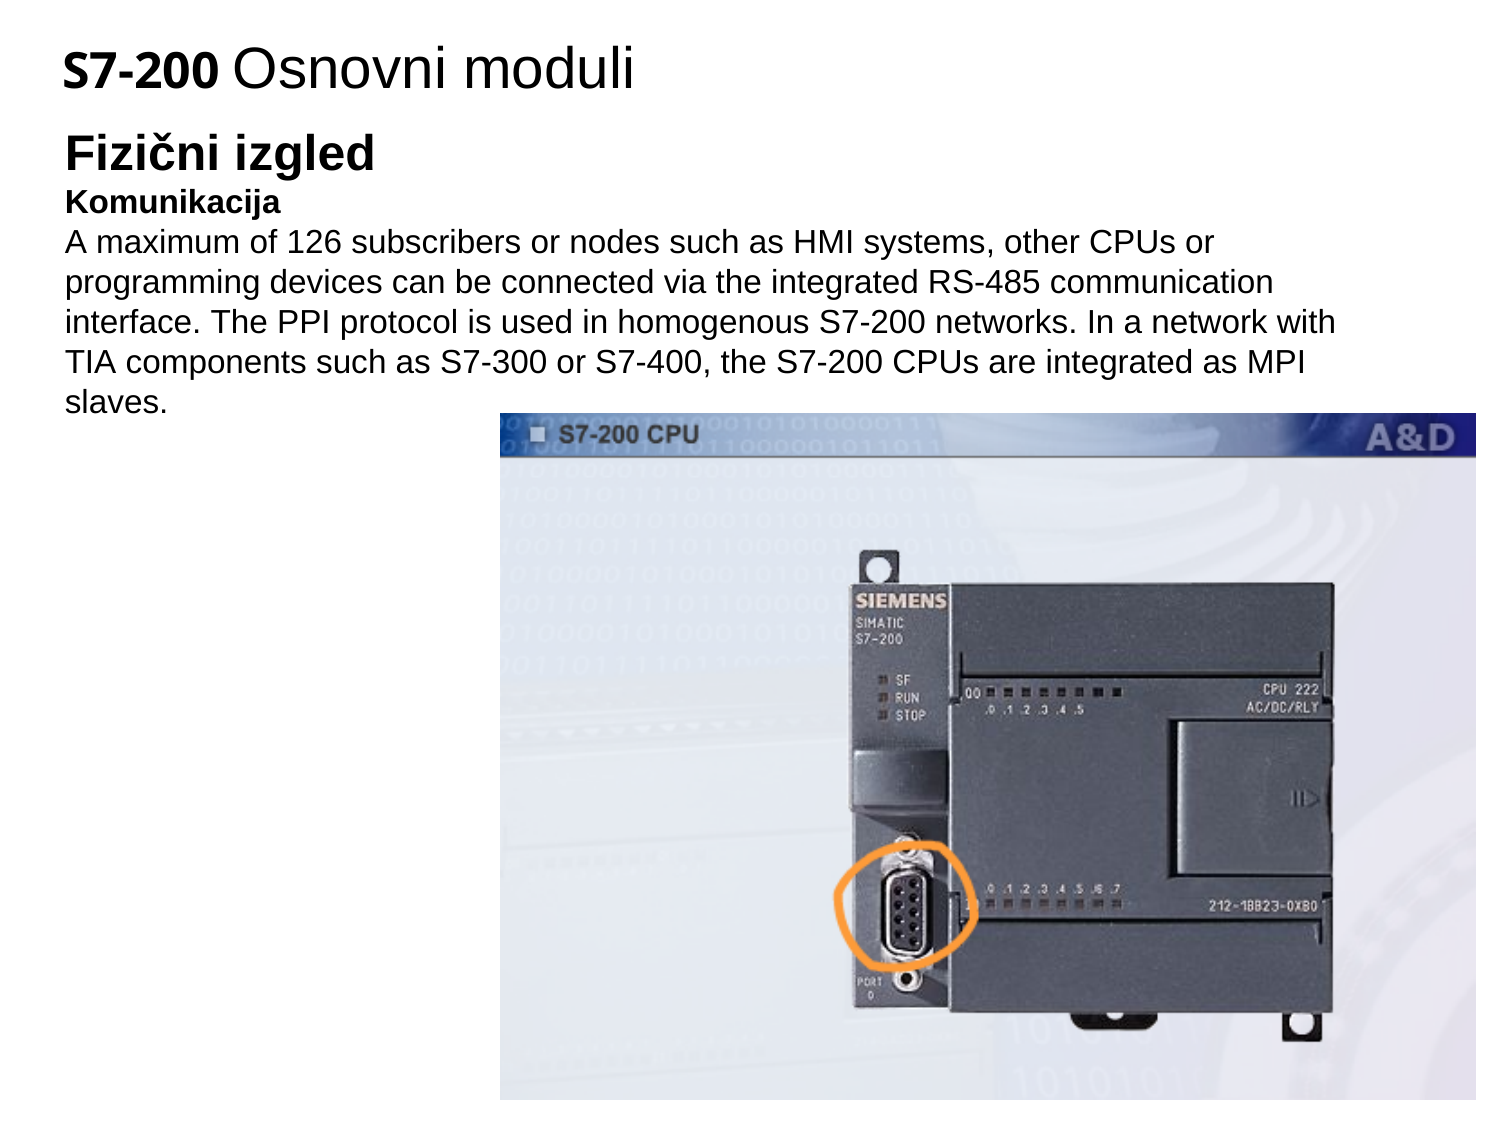

S7-200 Osnovni moduli
Fizični izgled
Komunikacija
A maximum of 126 subscribers or nodes such as HMI systems, other CPUs or programming devices can be connected via the integrated RS-485 communication interface. The PPI protocol is used in homogenous S7-200 networks. In a network with TIA components such as S7-300 or S7-400, the S7-200 CPUs are integrated as MPI slaves.